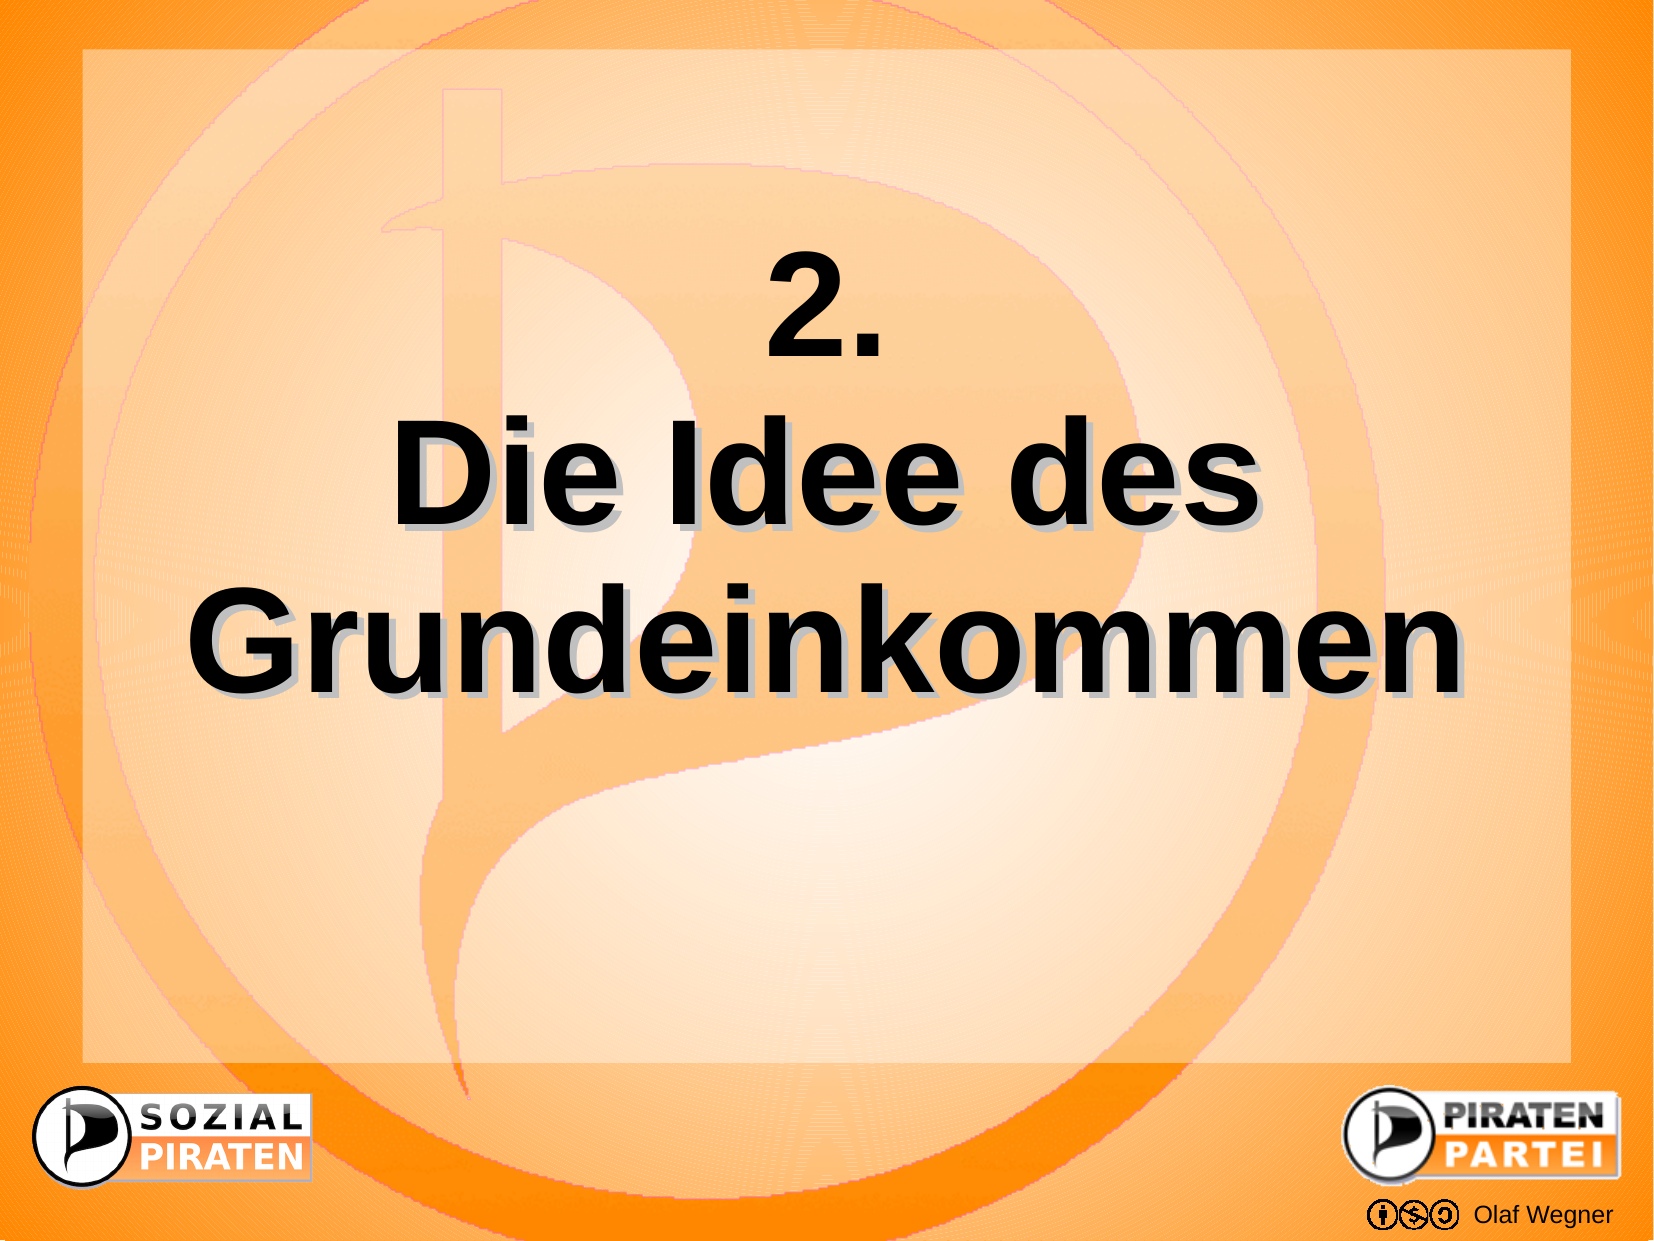

# 2. Die Idee des Grundeinkommen
Olaf Wegner